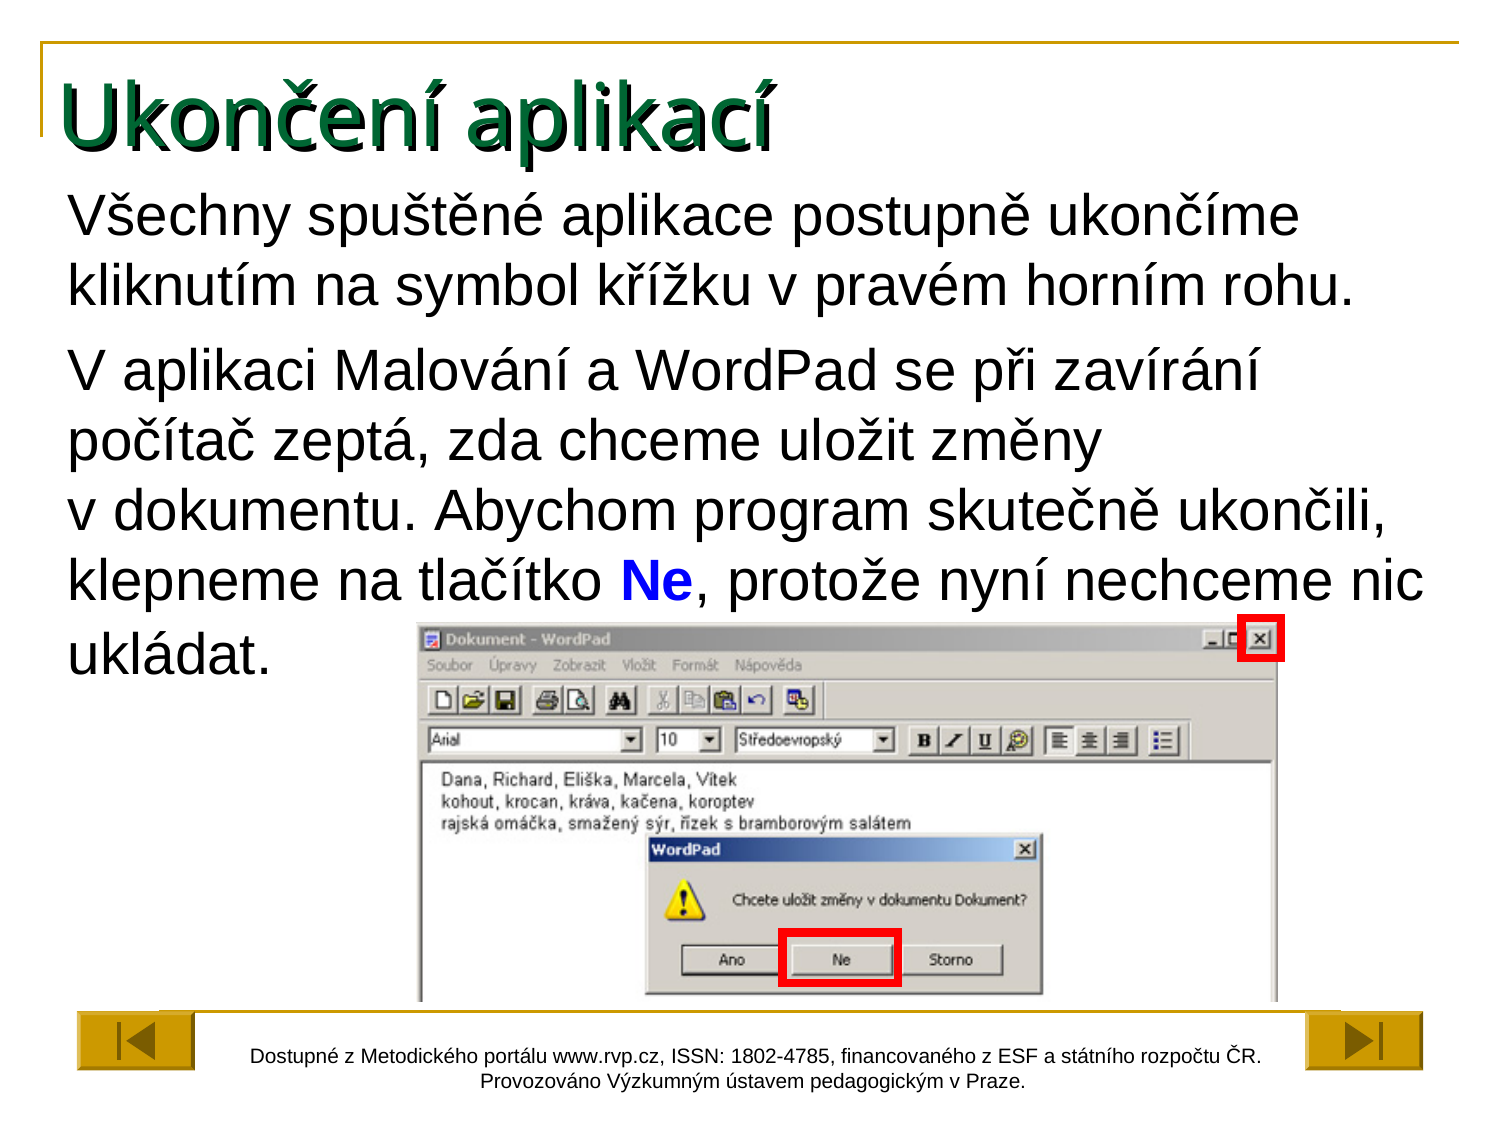

# Ukončení aplikací
Všechny spuštěné aplikace postupně ukončíme kliknutím na symbol křížku v pravém horním rohu.
V aplikaci Malování a WordPad se při zavírání počítač zeptá, zda chceme uložit změny
v dokumentu. Abychom program skutečně ukončili, klepneme na tlačítko Ne, protože nyní nechceme nic ukládat.